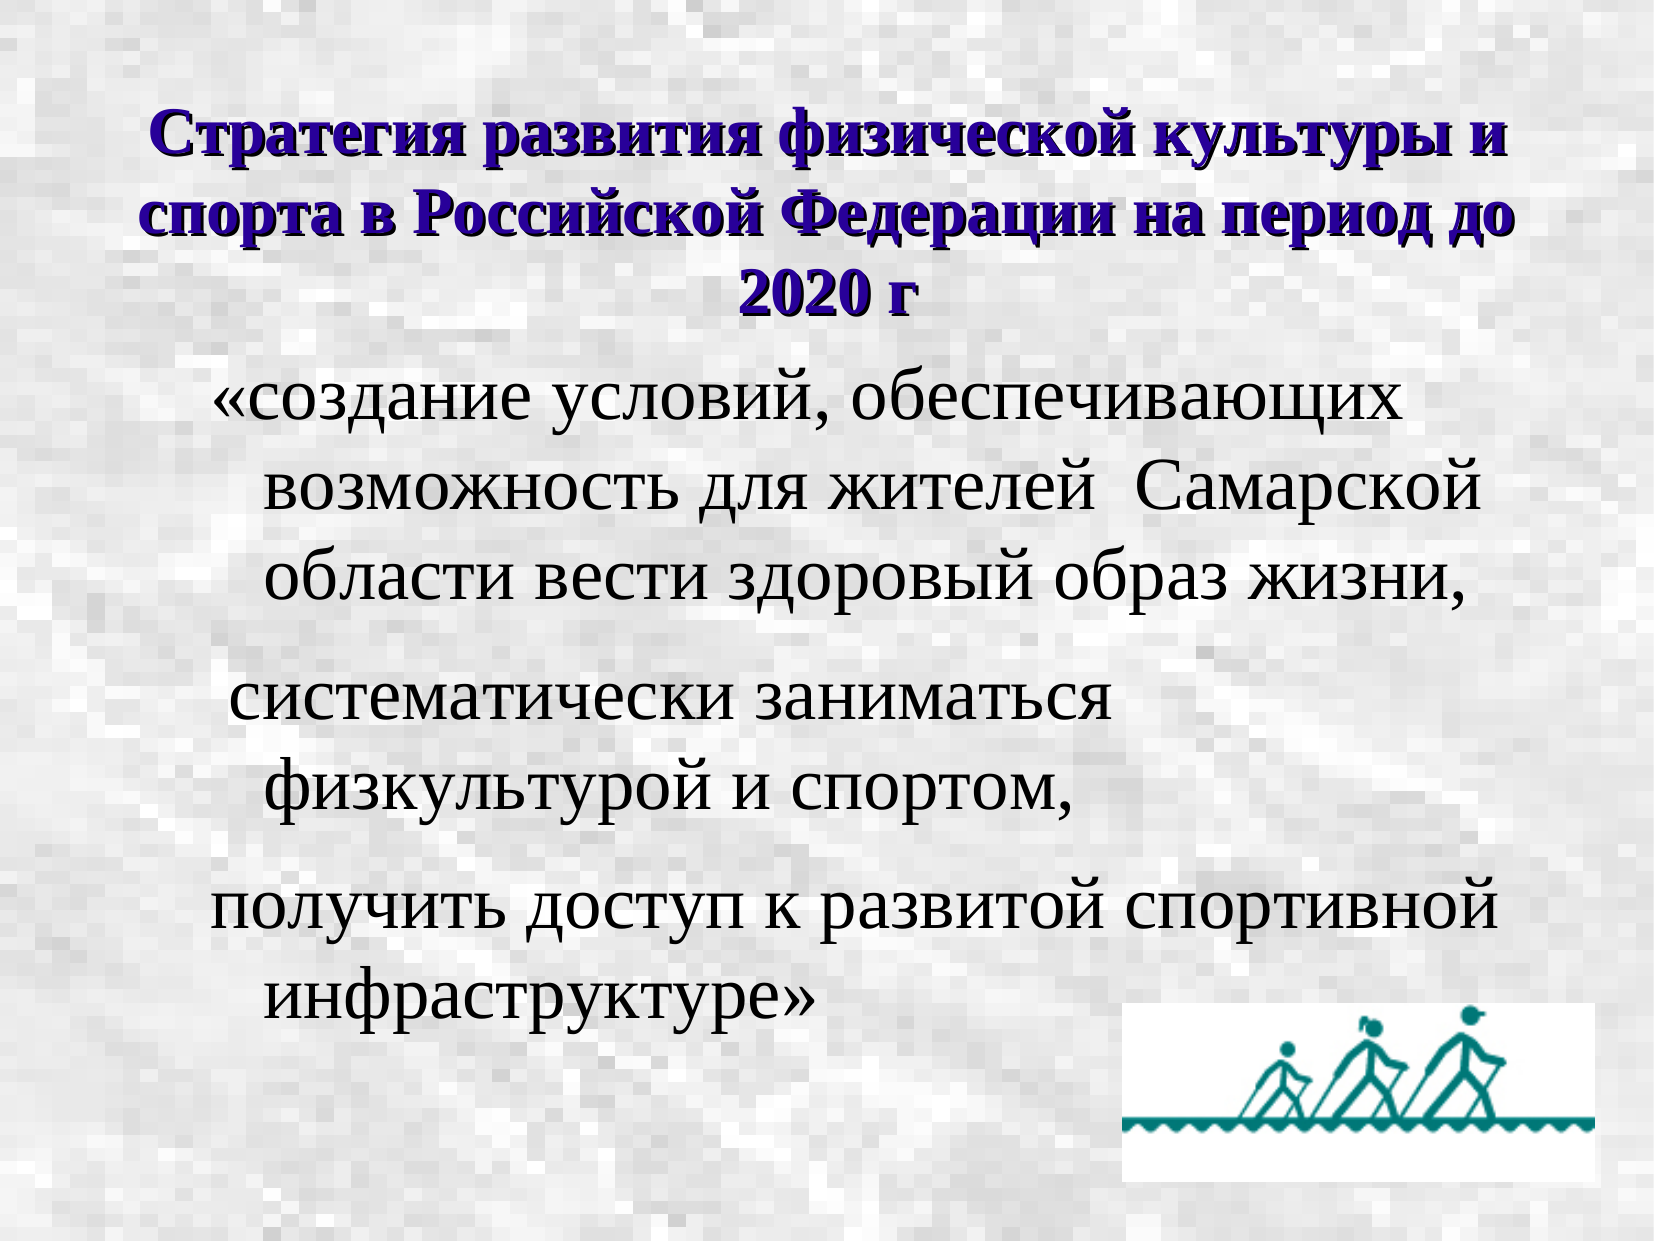

# Стратегия развития физической культуры и спорта в Российской Федерации на период до 2020 г
«создание условий, обеспечивающих возможность для жителей Самарской области вести здоровый образ жизни,
 систематически заниматься физкультурой и спортом,
получить доступ к развитой спортивной инфраструктуре»